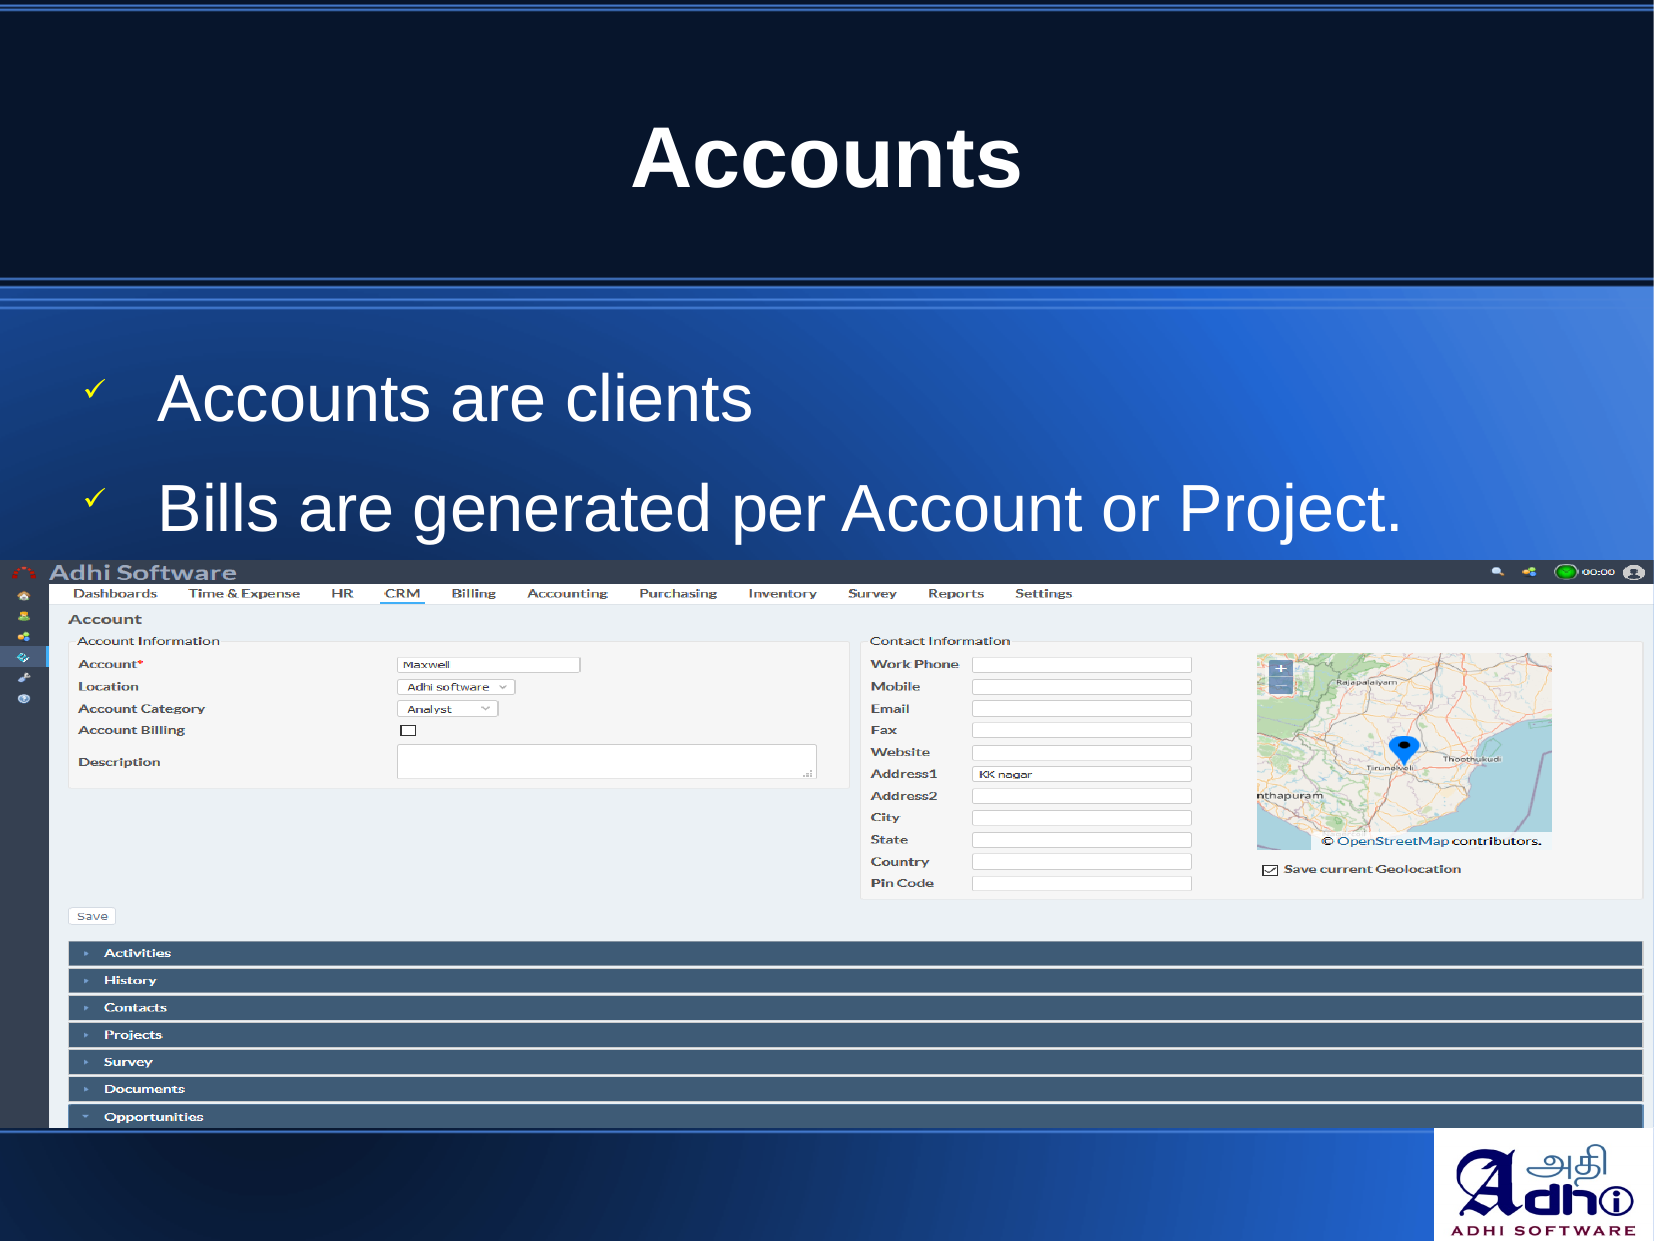

# Accounts
Accounts are clients
Bills are generated per Account or Project.